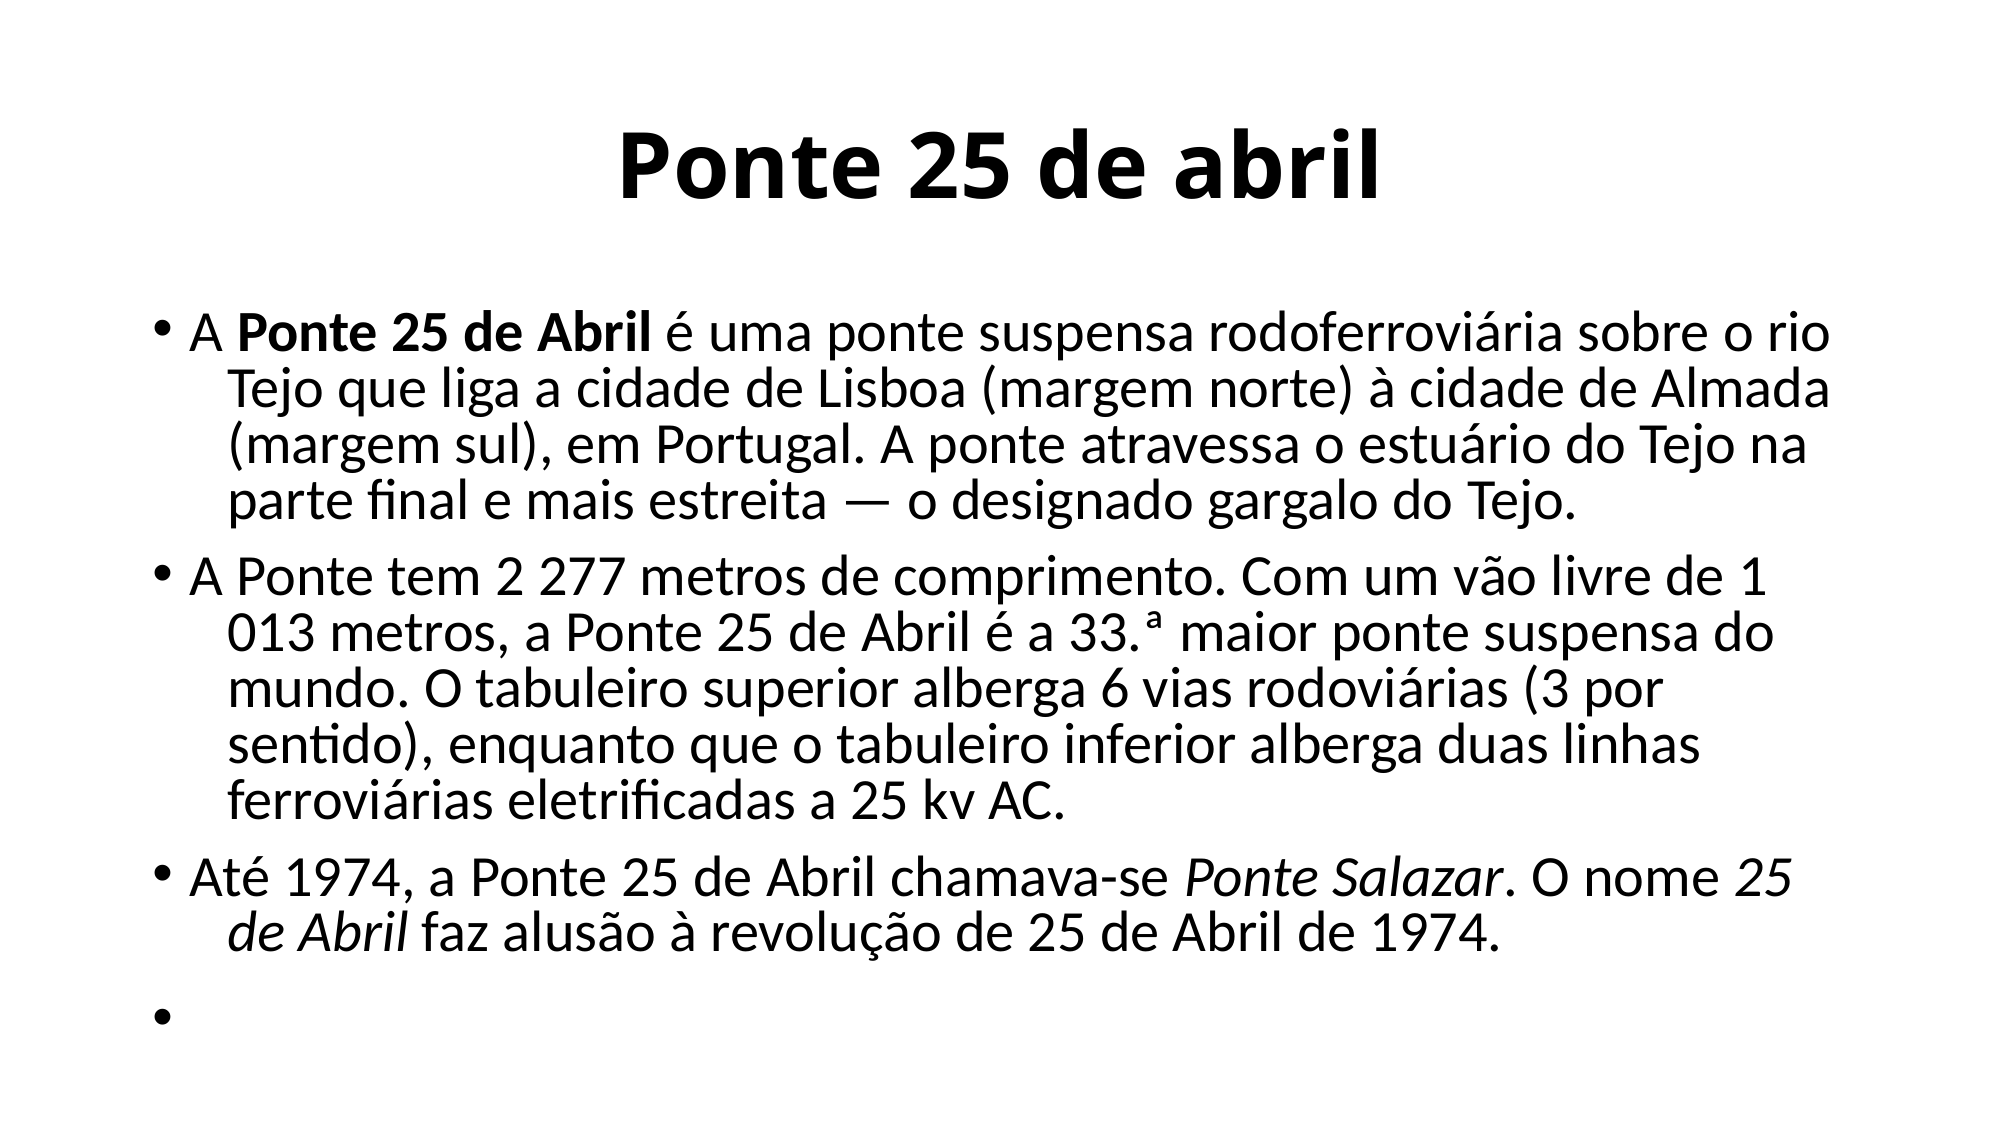

# Ponte 25 de abril
A Ponte 25 de Abril é uma ponte suspensa rodoferroviária sobre o rio Tejo que liga a cidade de Lisboa (margem norte) à cidade de Almada (margem sul), em Portugal. A ponte atravessa o estuário do Tejo na parte final e mais estreita — o designado gargalo do Tejo.
A Ponte tem 2 277 metros de comprimento. Com um vão livre de 1 013 metros, a Ponte 25 de Abril é a 33.ª maior ponte suspensa do mundo. O tabuleiro superior alberga 6 vias rodoviárias (3 por sentido), enquanto que o tabuleiro inferior alberga duas linhas ferroviárias eletrificadas a 25 kv AC.
Até 1974, a Ponte 25 de Abril chamava-se Ponte Salazar. O nome 25 de Abril faz alusão à revolução de 25 de Abril de 1974.